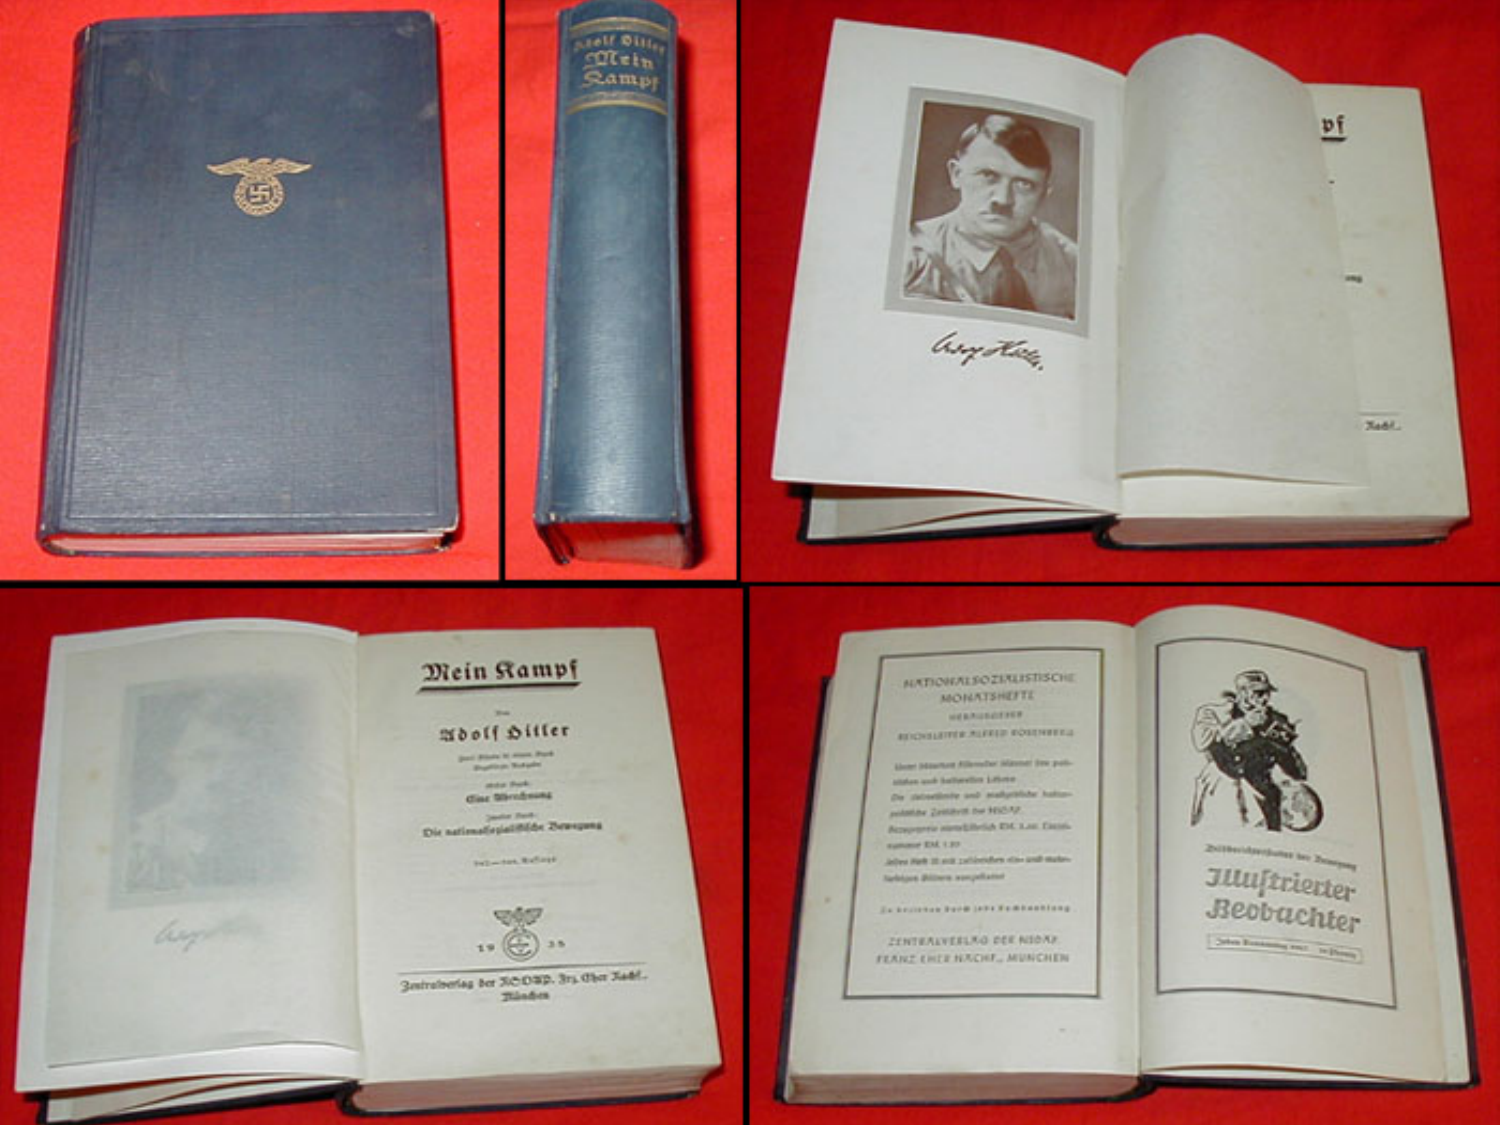

Mein Kampf
# Hitlerja so zaprli. 1. aprila leta 1924 je začel služiti zaporno kazen v neki bavarski trdnjavi. Odsedel je samo 9 mesecev namesto 5 let, medtem pa je napisal knjigo Mein Kampf, kar v slovenščini pomeni »moj boj«. V času, ko je bil zaprt je napisal prvi del knjige, tako imenovan First volume. Mein Kampf je delno avtobiografska knjiga, ki vsebuje Hitlerjevo mišljenje, njegova spoznanja in razmišljanja, samohvalo in polresnice, s katerimi je zavajal Nemce. Omenjal je tudi krivice, ki so se zgodile Nemčiji po koncu I. svetovne vojne. Knjiga je močno vplivala na ljudi in je bila namenjena predvsem bogatim, izobraženim in podobno mislečim. Kritiziral je vse, ki so bili po njegovem mnenju nevarni za državo in njeno prihodnost. To so bili Židje, Slovani, komunisti, kriminalci in prestopniki, duševno zaostali ter vsi ostali po Hitlerju rasno ali kako nižji ljudje. Za Žide je trdil, da oni niso rasa, ampak anti-rasa.
 Menil je, da so Nemci rasa ras. Verjel je, da je samo taka, čista in popolna arijska rasa sposobna voditi državo, države in cel svet. »Rasna čistost« je bila nujna, za preprečitev zakonov z rasno nižjimi rasami, kot so Židje in Slovani.
 Nemčija je morala preprečiti Židom osvojitev sveta, z »edinim« načinom, to je bila eliminacija. Brez tega početja, naj Nemčija ne bi našla prostora za širitev in potomce . Vrhunec je bil v trditvi, da bi vodilna svetovna rasa brez tega početja izumrla
 Knjiga je bila prepolna žalitev in predsodkov, predvsem do Židov. Vendar se je do začetka II. svetovne vojne prodala v več kot petih milijonih izvodov.